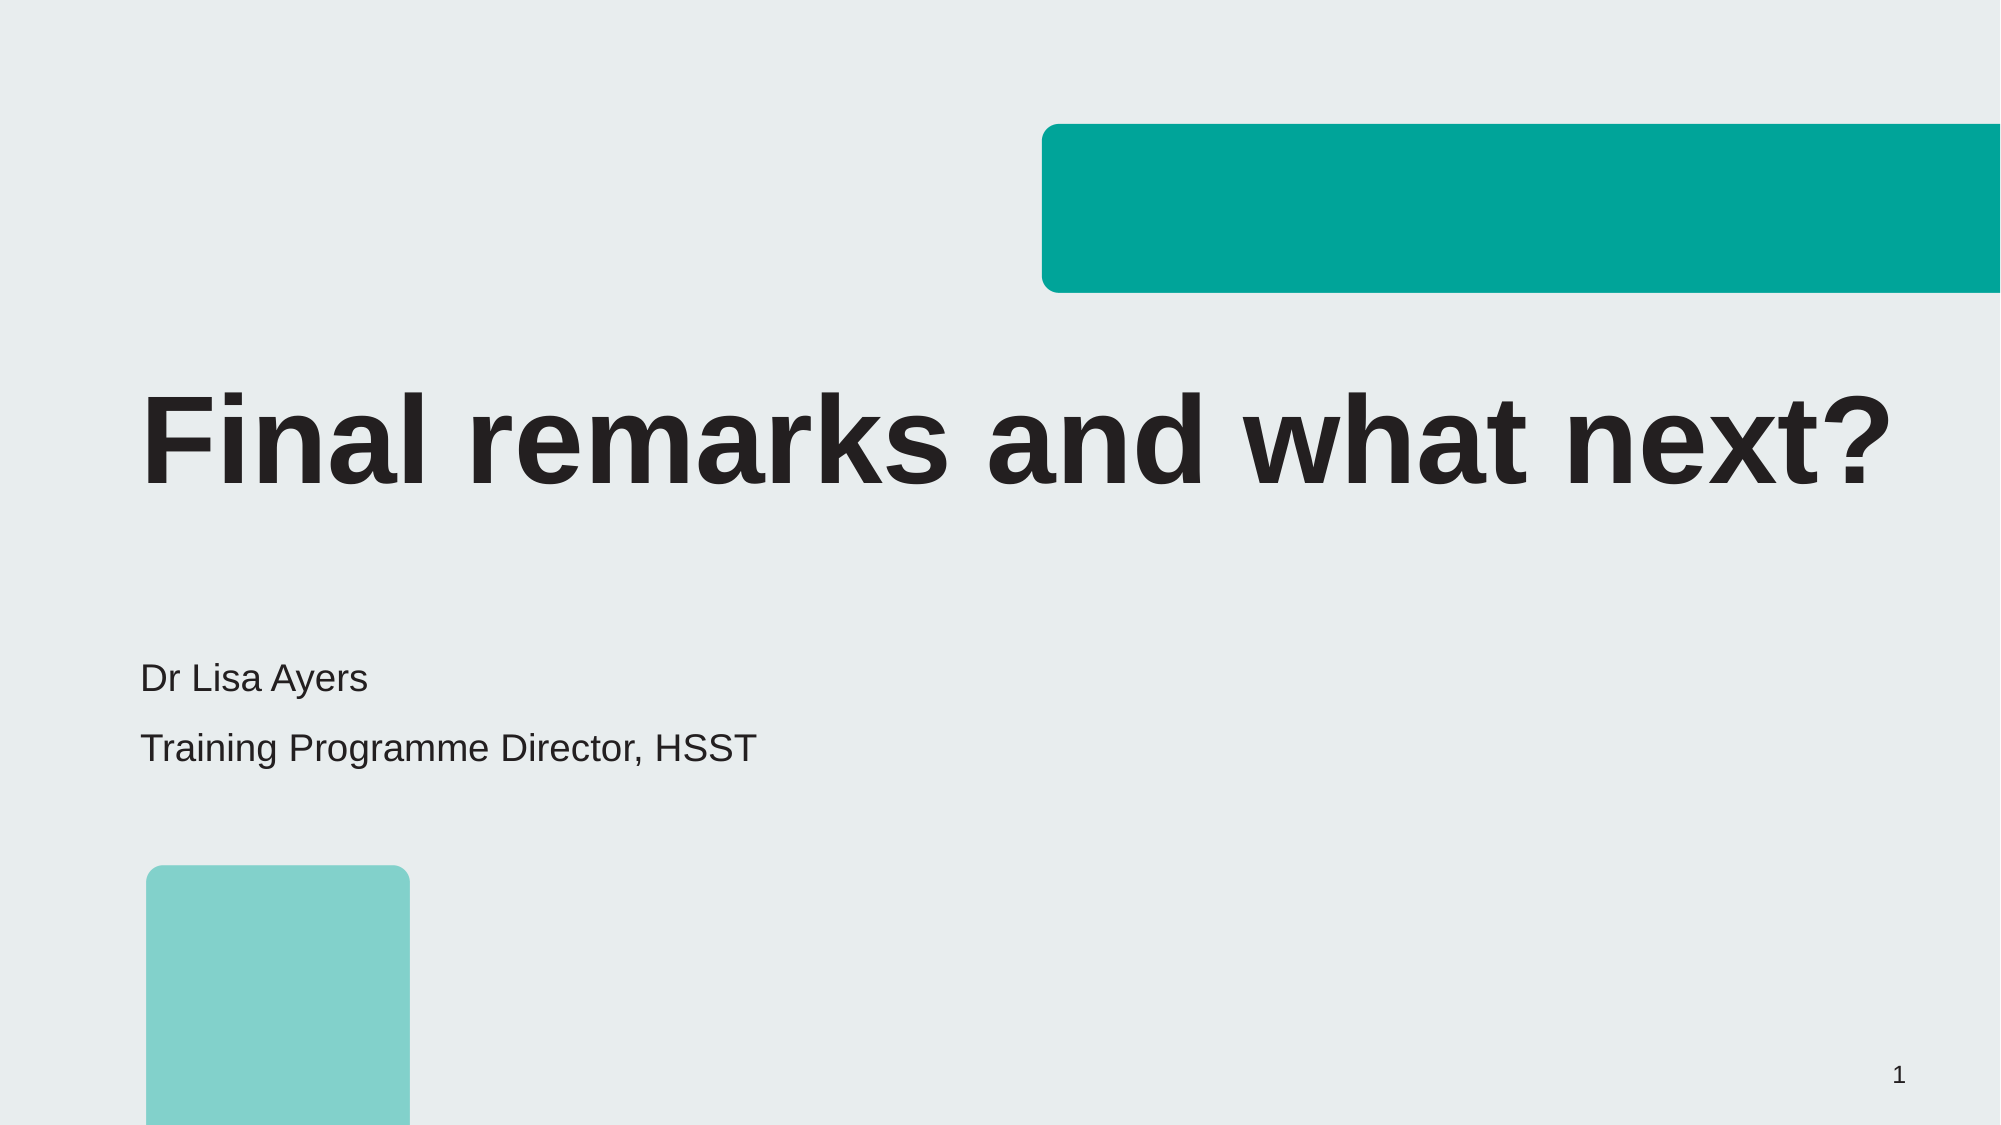

Final remarks and what next?
# Dr Lisa Ayers
Training Programme Director, HSST